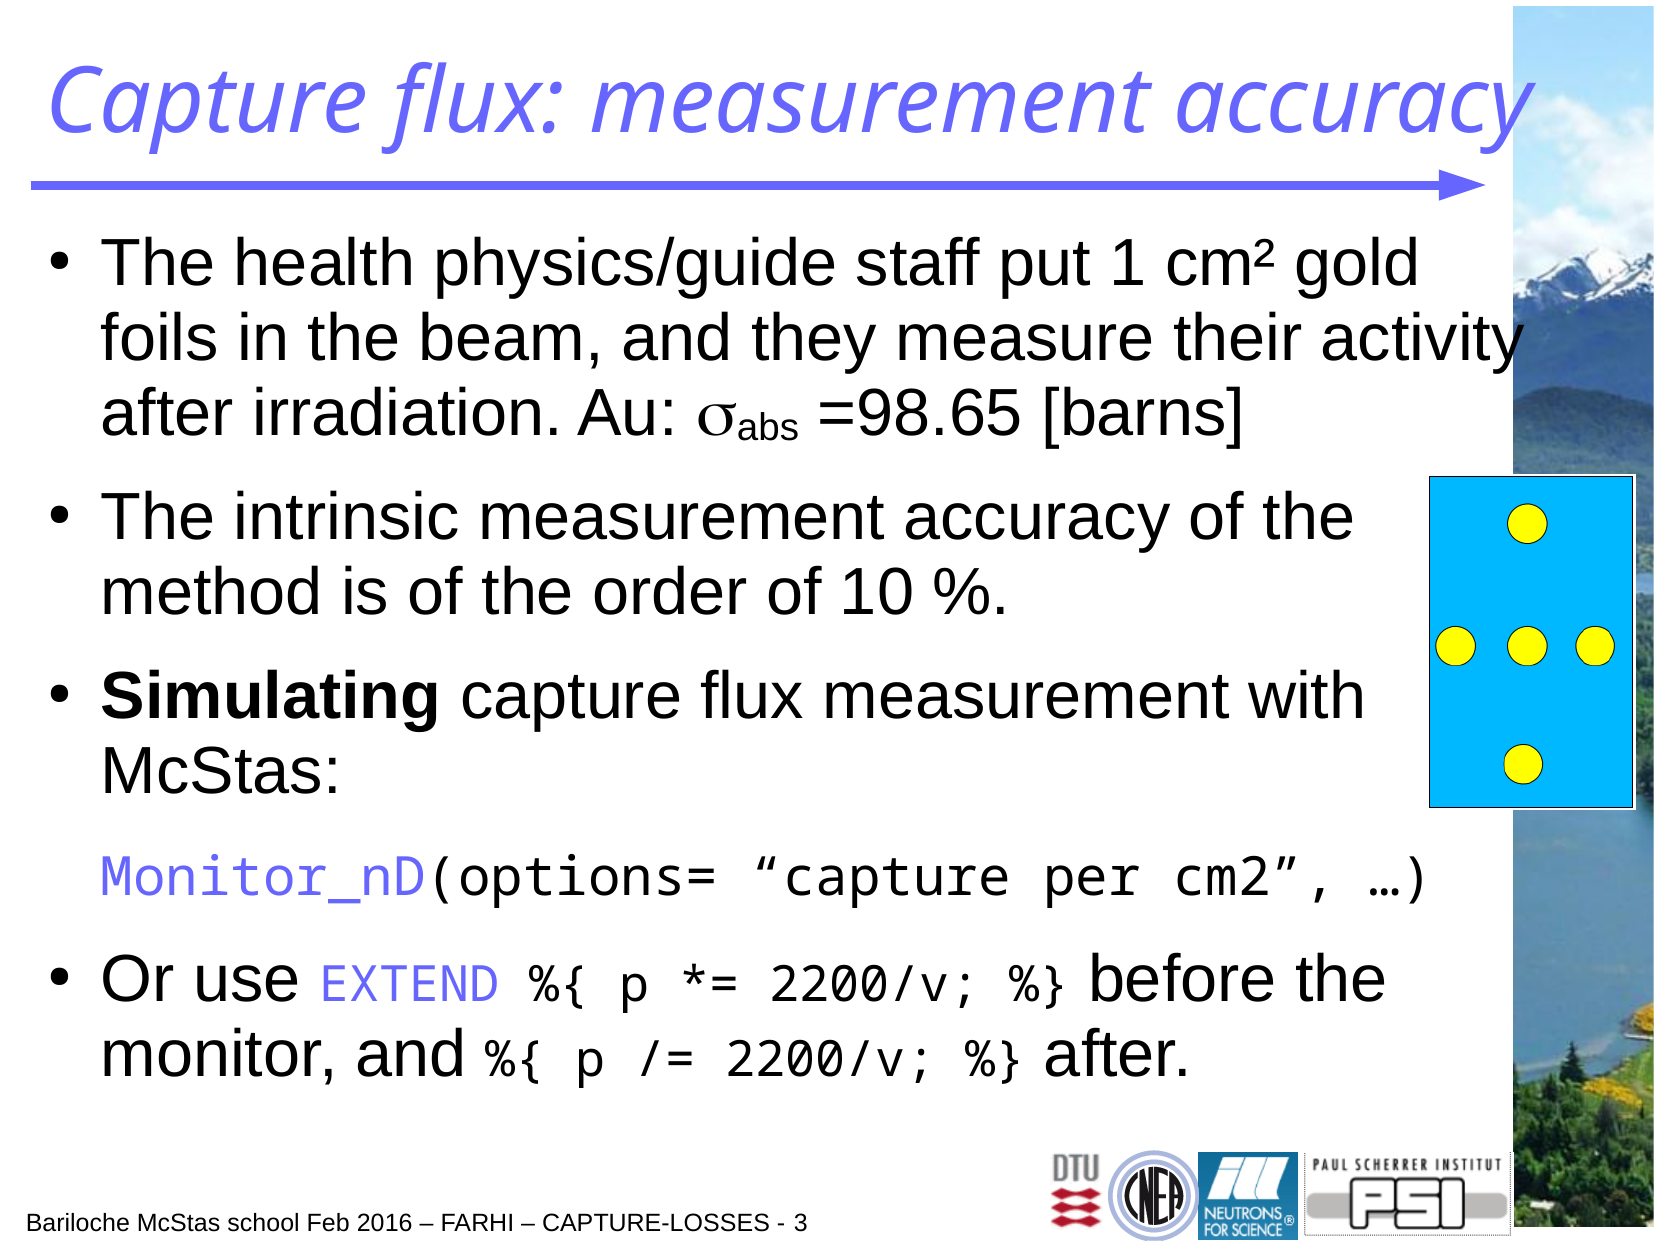

# Capture flux: measurement accuracy
The health physics/guide staff put 1 cm² gold foils in the beam, and they measure their activity after irradiation. Au: sabs =98.65 [barns]
The intrinsic measurement accuracy of the method is of the order of 10 %.
Simulating capture flux measurement with McStas:
Monitor_nD(options= “capture per cm2”, …)
Or use EXTEND %{ p *= 2200/v; %} before the monitor, and %{ p /= 2200/v; %} after.